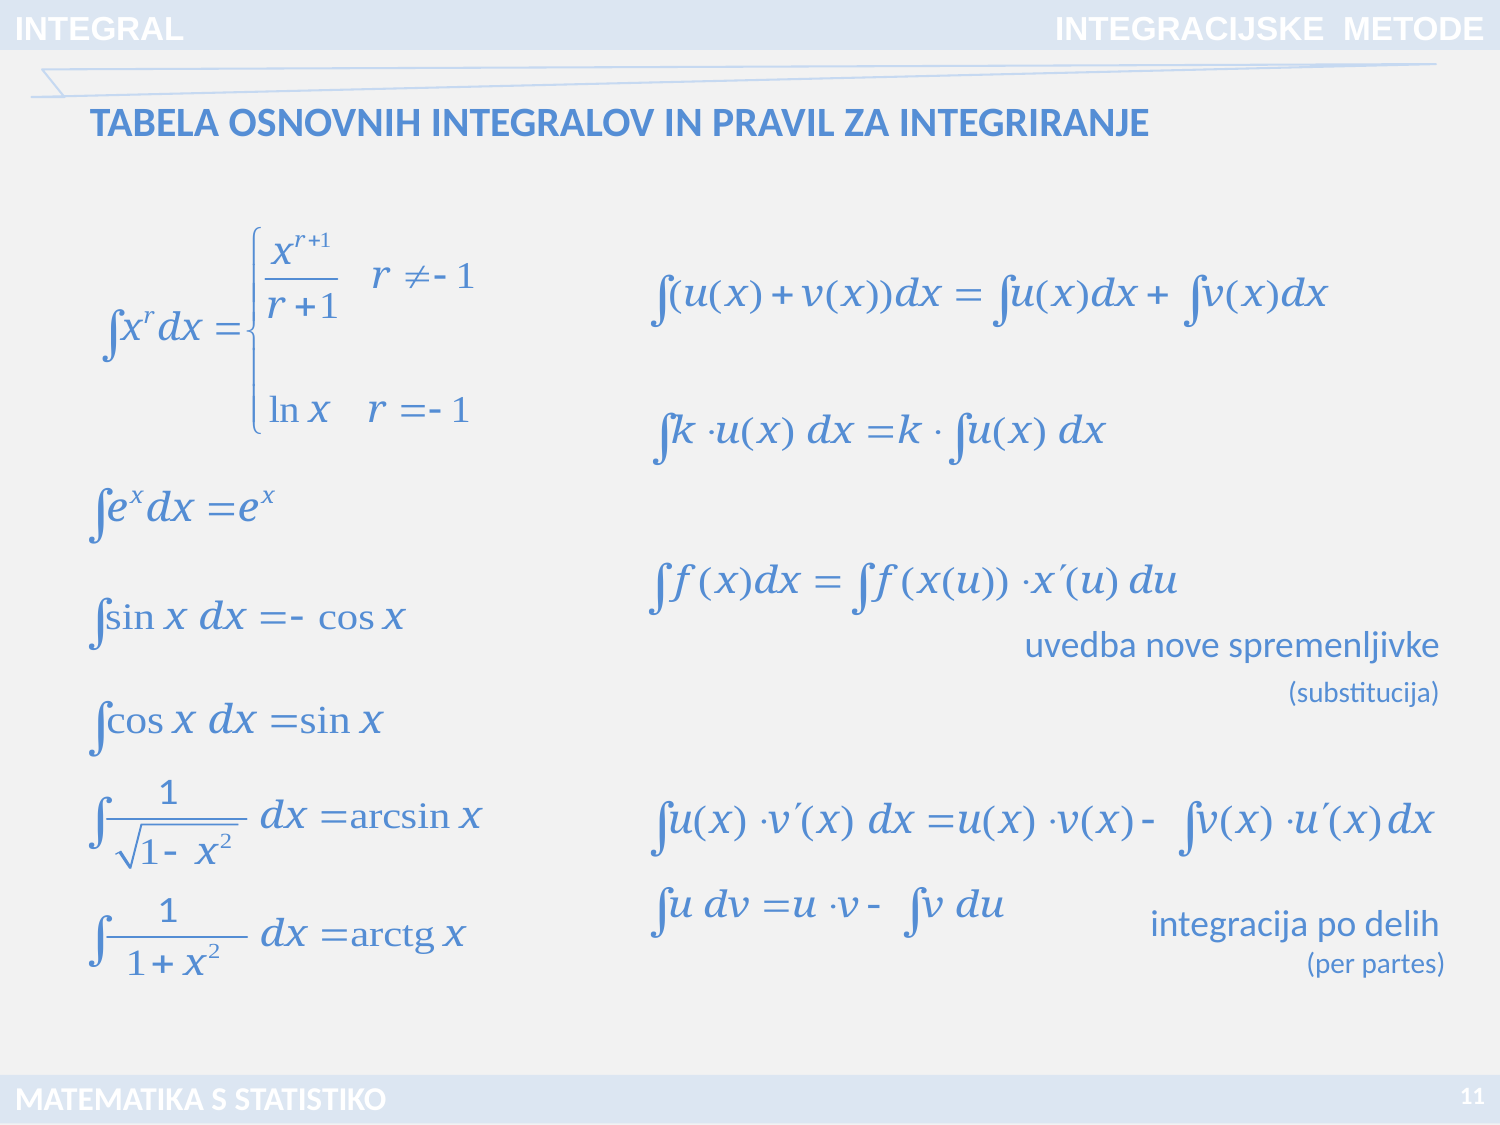

INTEGRAL
INTEGRACIJSKE METODE
TABELA OSNOVNIH INTEGRALOV IN PRAVIL ZA INTEGRIRANJE
uvedba nove spremenljivke
 (substitucija)
integracija po delih
 (per partes)
MATEMATIKA S STATISTIKO